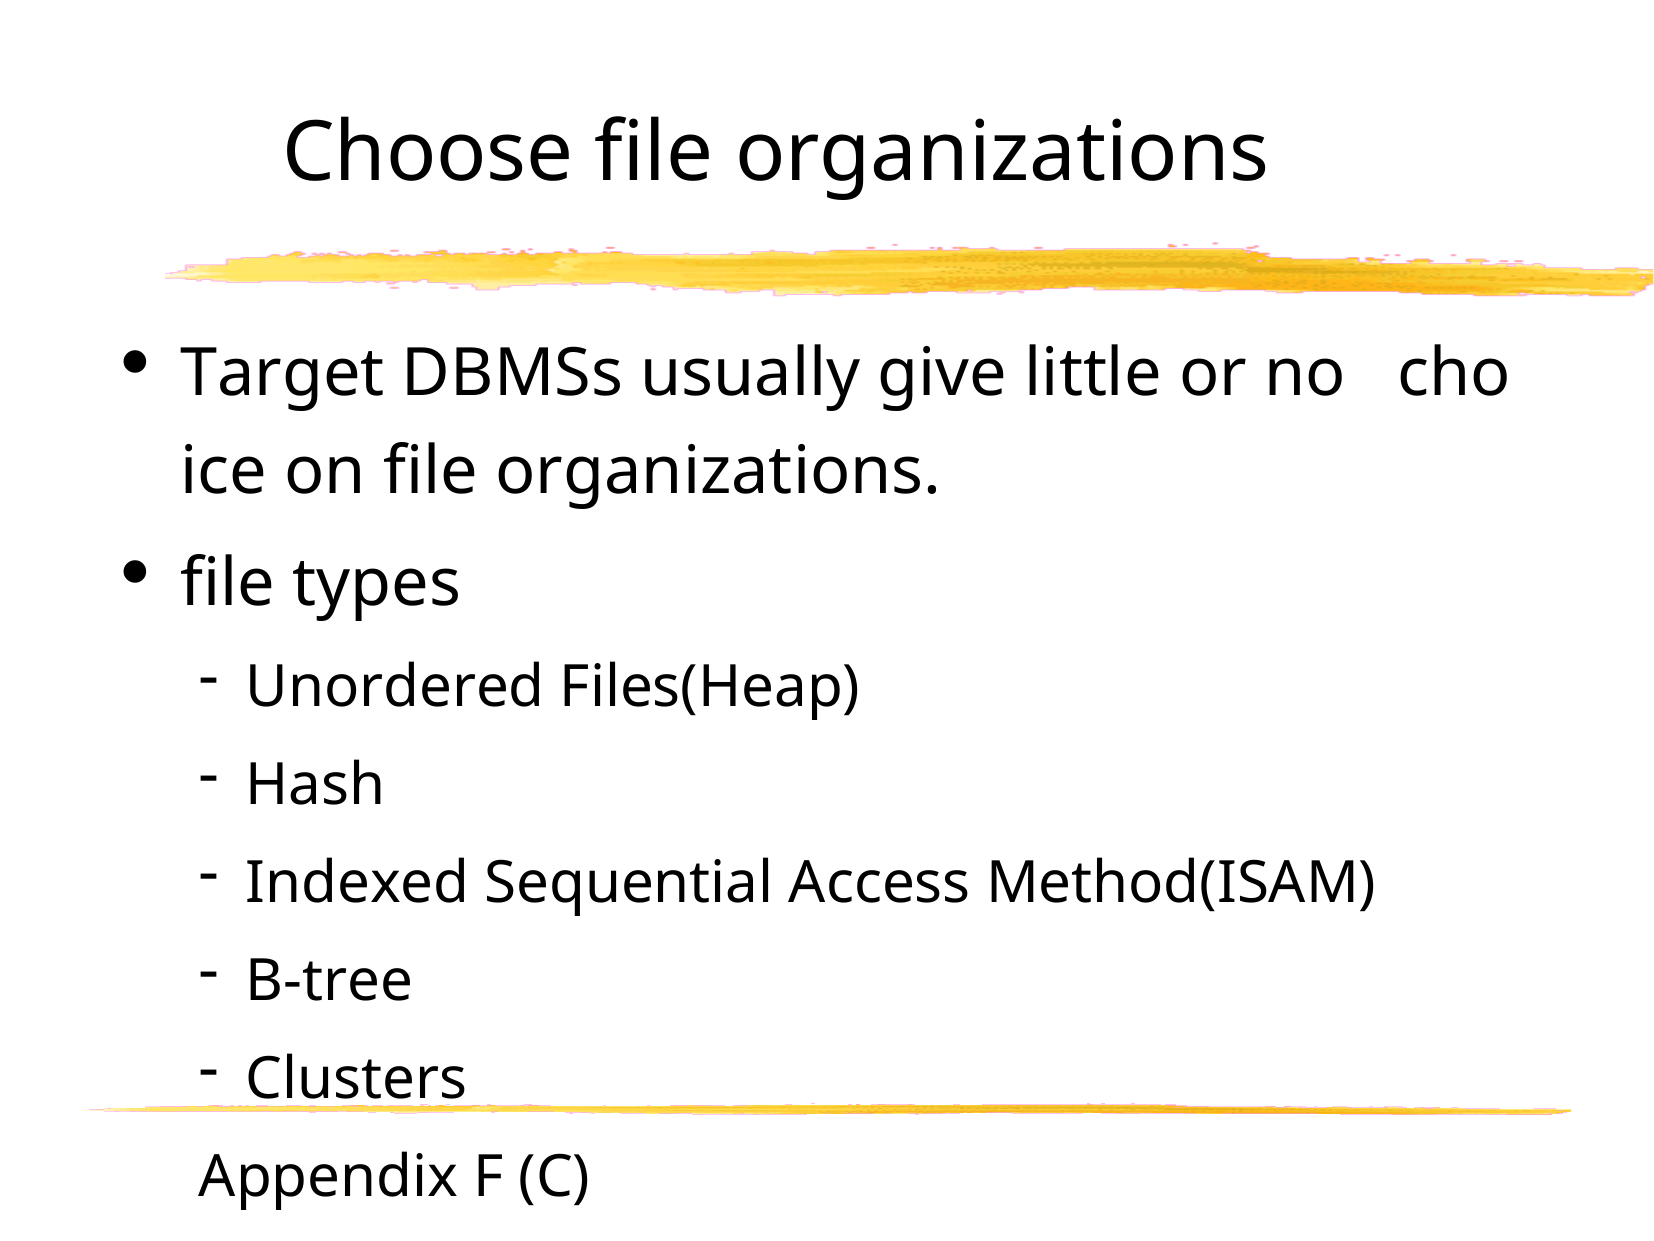

# Choose file organizations
Target DBMSs usually give little or no choice on file organizations.
file types
Unordered Files(Heap)
Hash
Indexed Sequential Access Method(ISAM)
B-tree
Clusters
Appendix F (C)